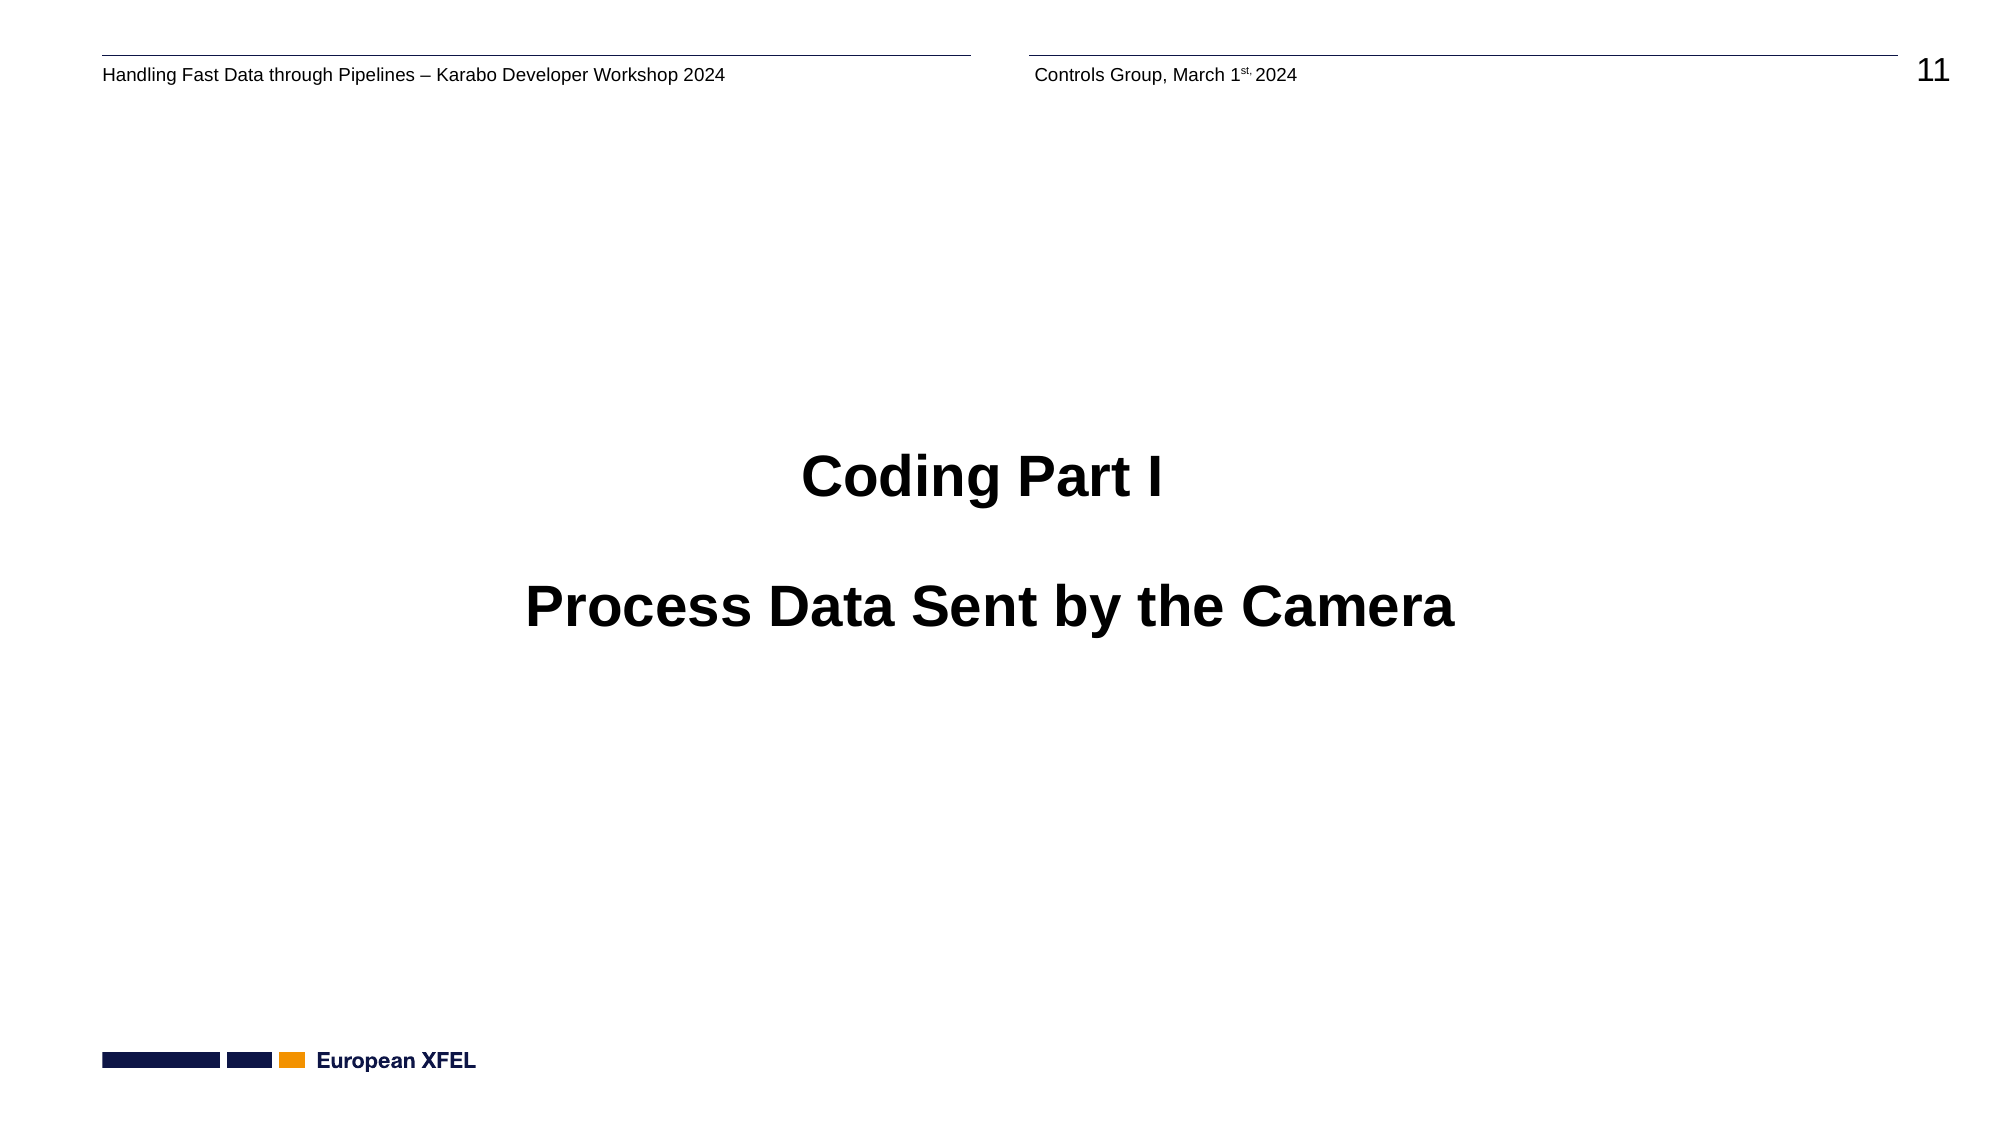

# Coding Part I Process Data Sent by the Camera